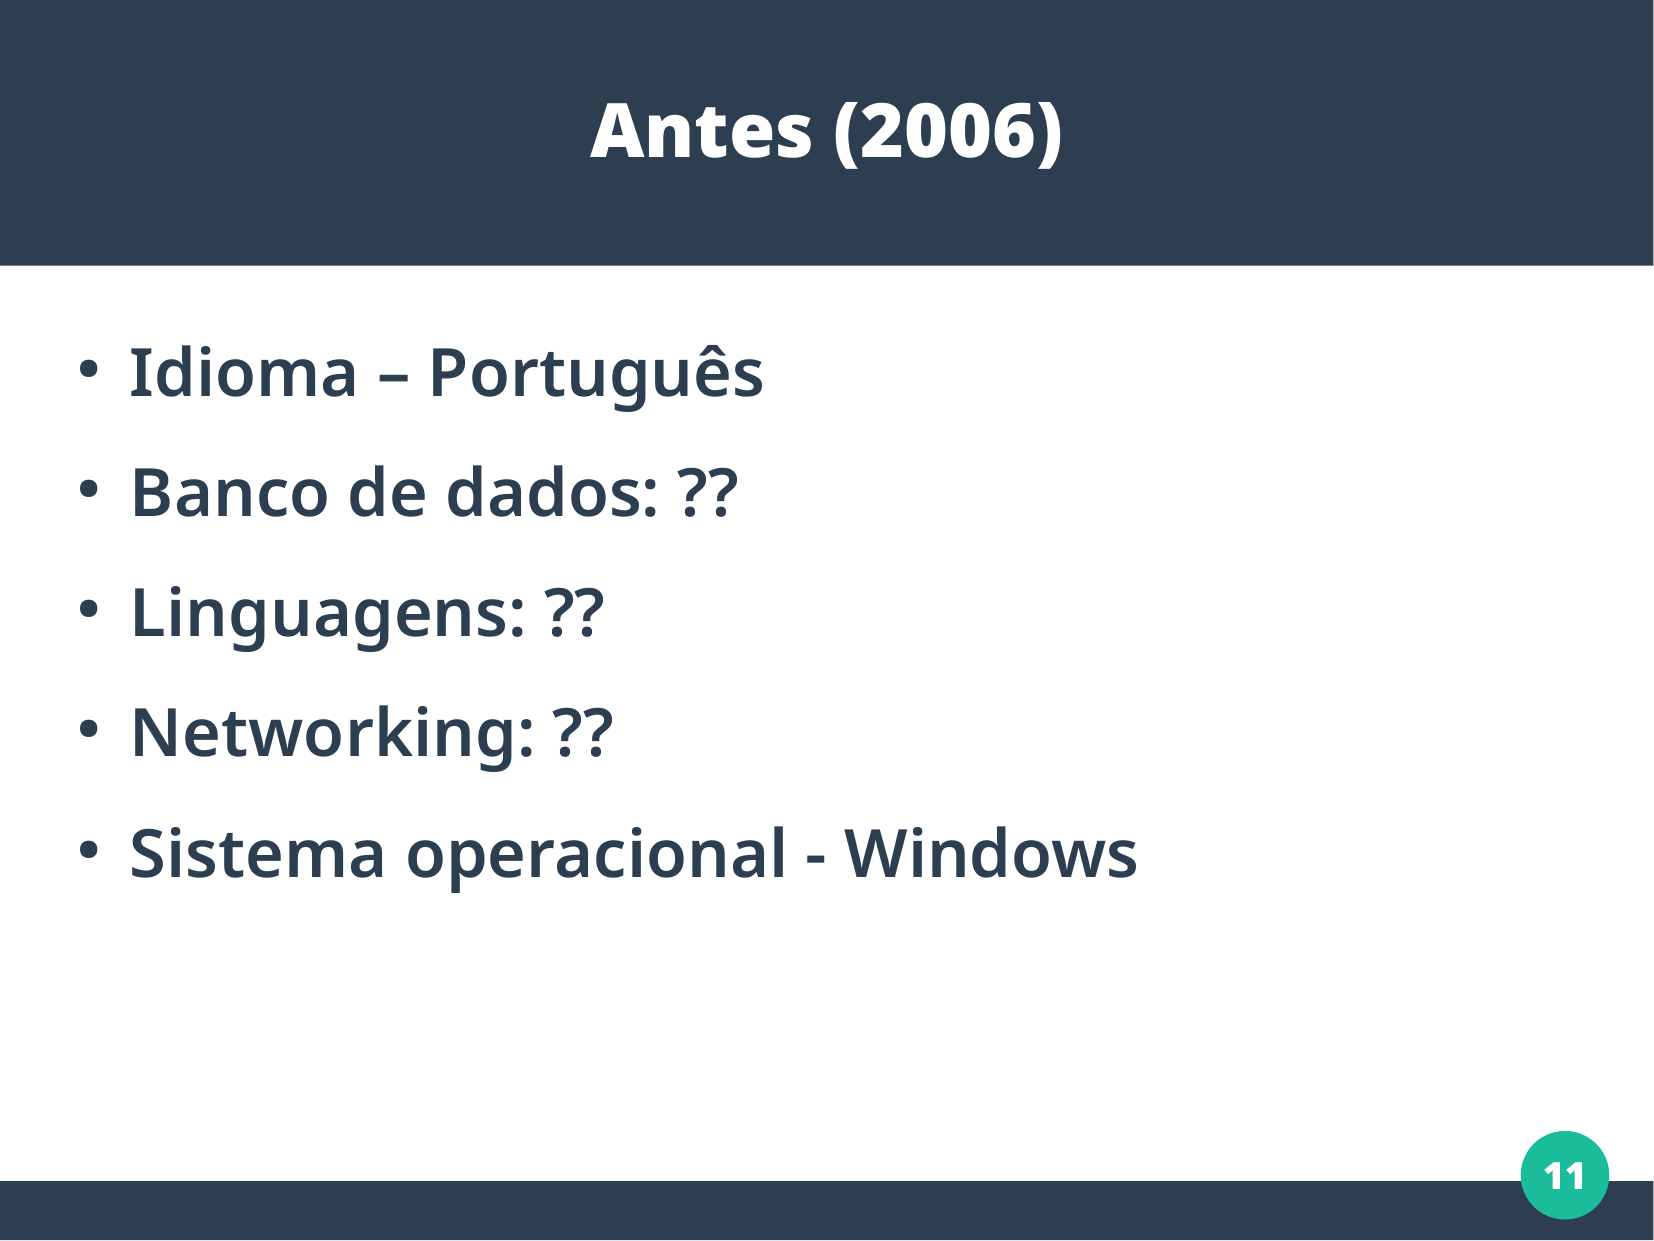

# Antes (2006)
Idioma – Português
Banco de dados: ??
Linguagens: ??
Networking: ??
Sistema operacional - Windows
11